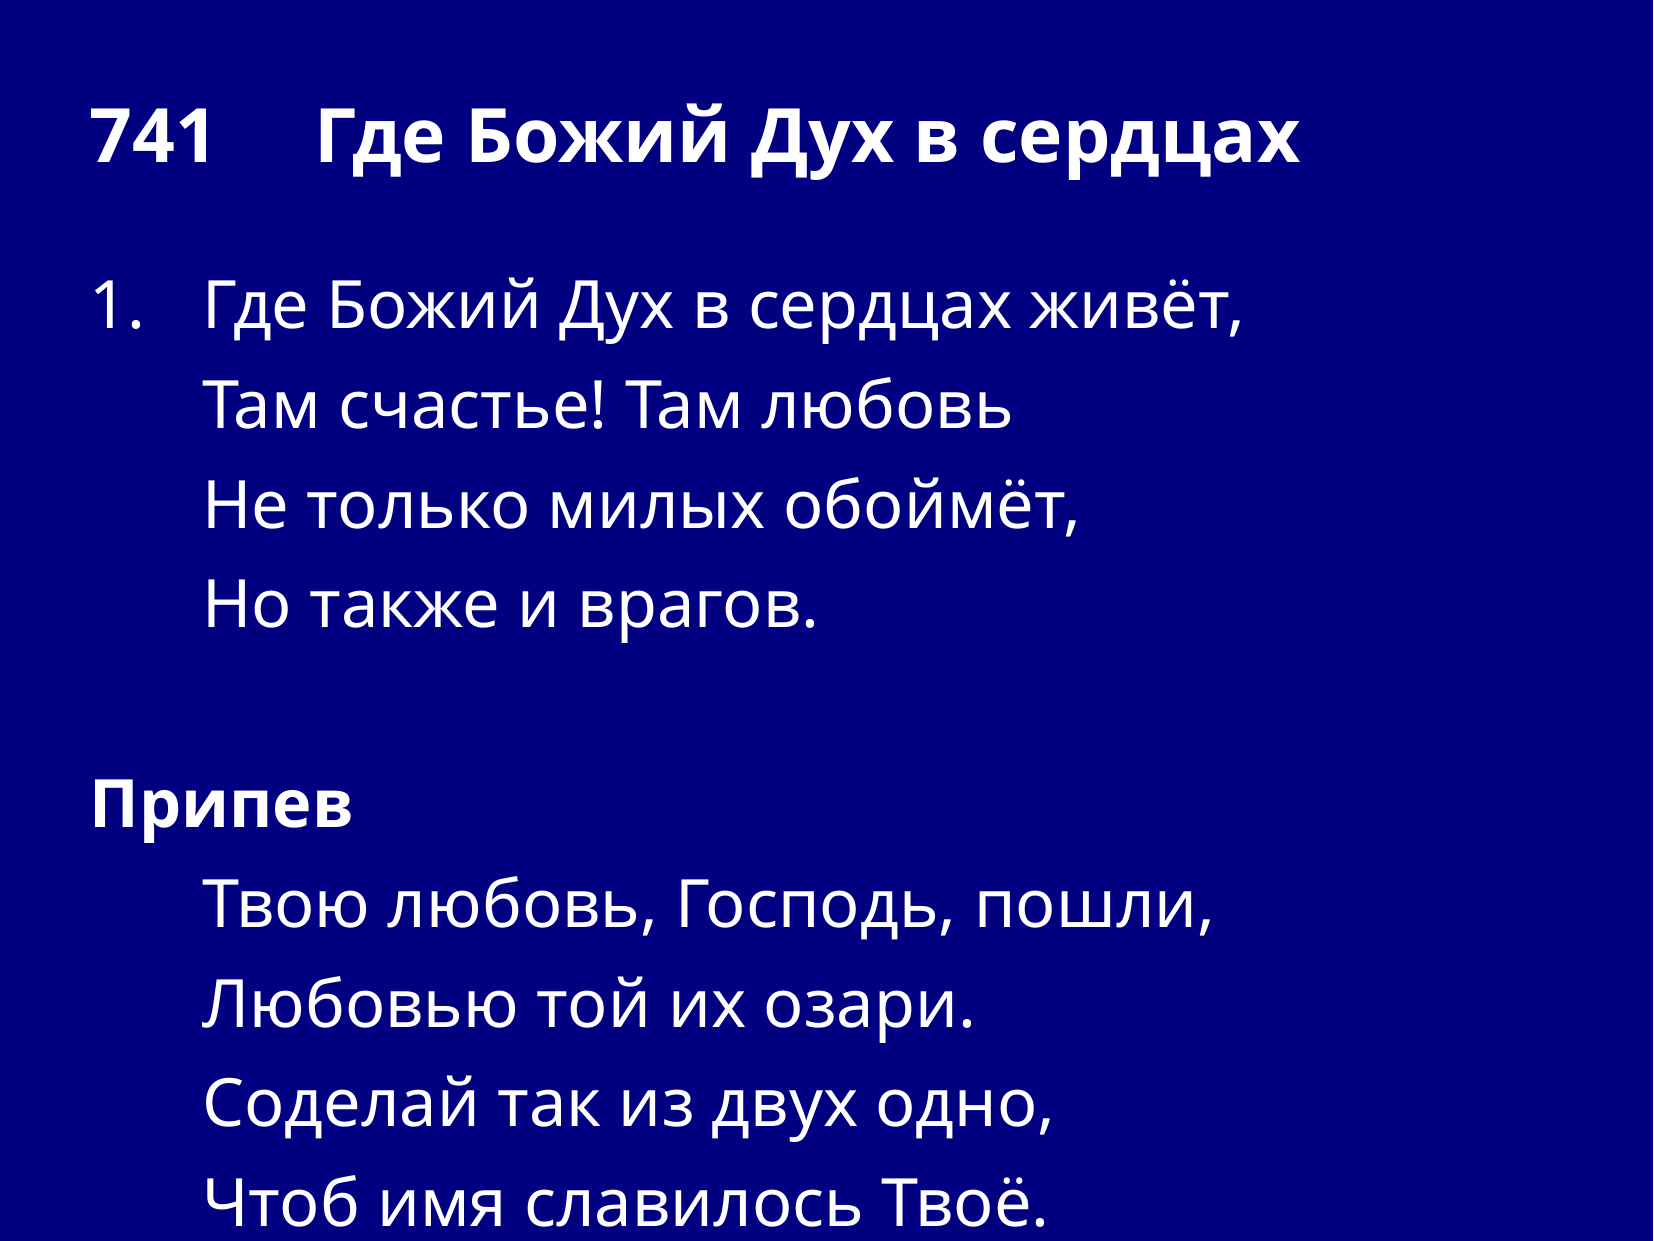

741	Где Божий Дух в сердцах
1.	Где Божий Дух в сердцах живёт,
	Там счастье! Там любовь
	Не только милых обоймёт,
	Но также и врагов.
Припев
	Твою любовь, Господь, пошли,
	Любовью той их озари.
	Соделай так из двух одно,
	Чтоб имя славилось Твоё.